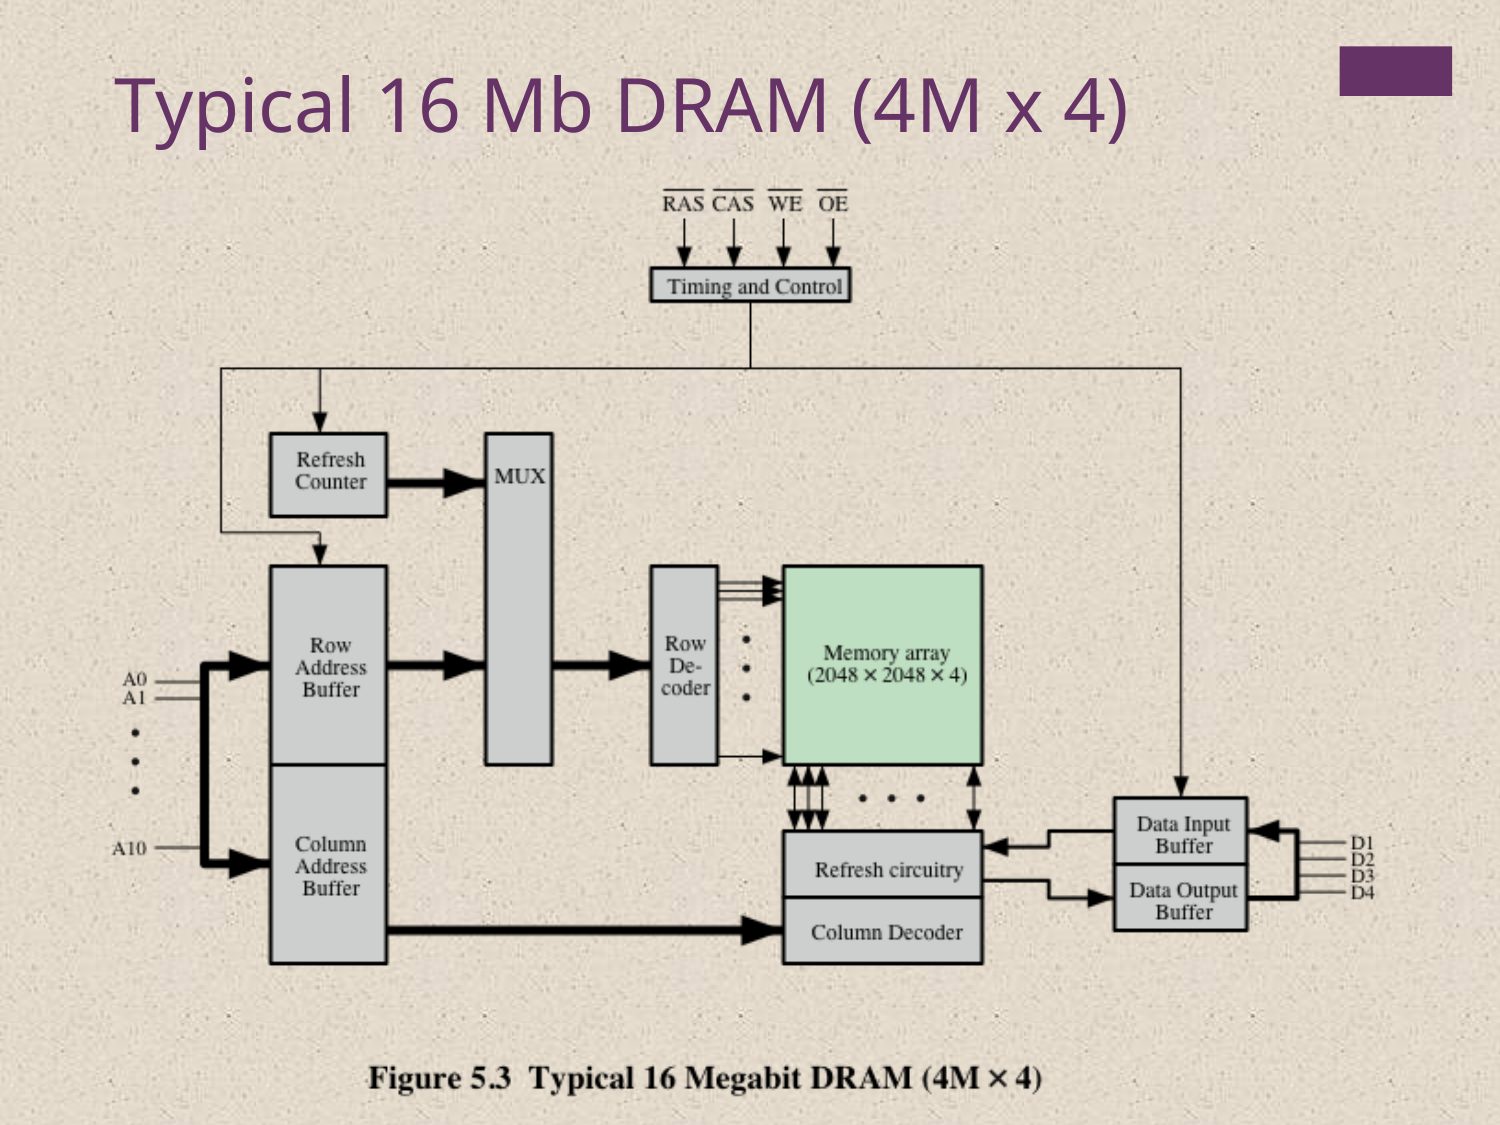

# Typical 16 Mb DRAM (4M x 4)